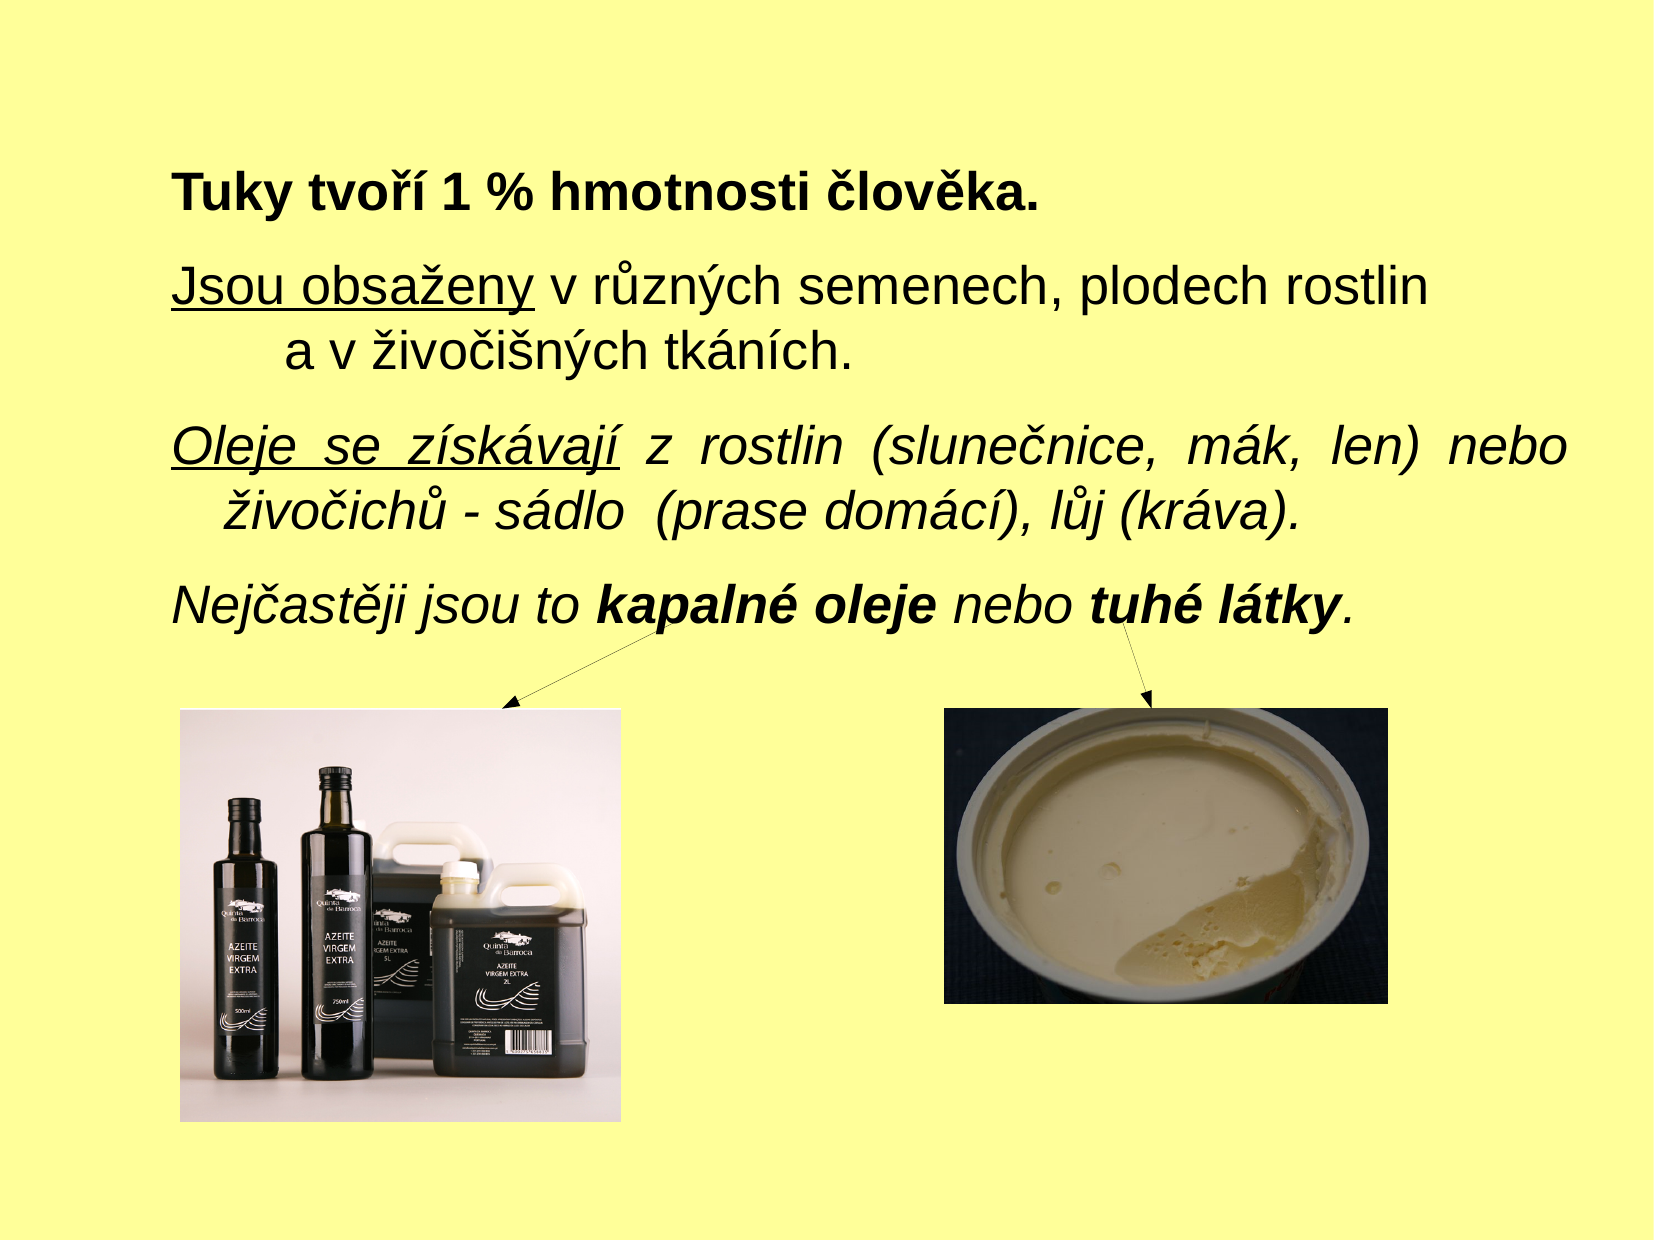

# Tuky tvoří 1 % hmotnosti člověka.
Jsou obsaženy v různých semenech, plodech rostlin a v živočišných tkáních.
Oleje se získávají z rostlin (slunečnice, mák, len) nebo živočichů - sádlo (prase domácí), lůj (kráva).
Nejčastěji jsou to kapalné oleje nebo tuhé látky.